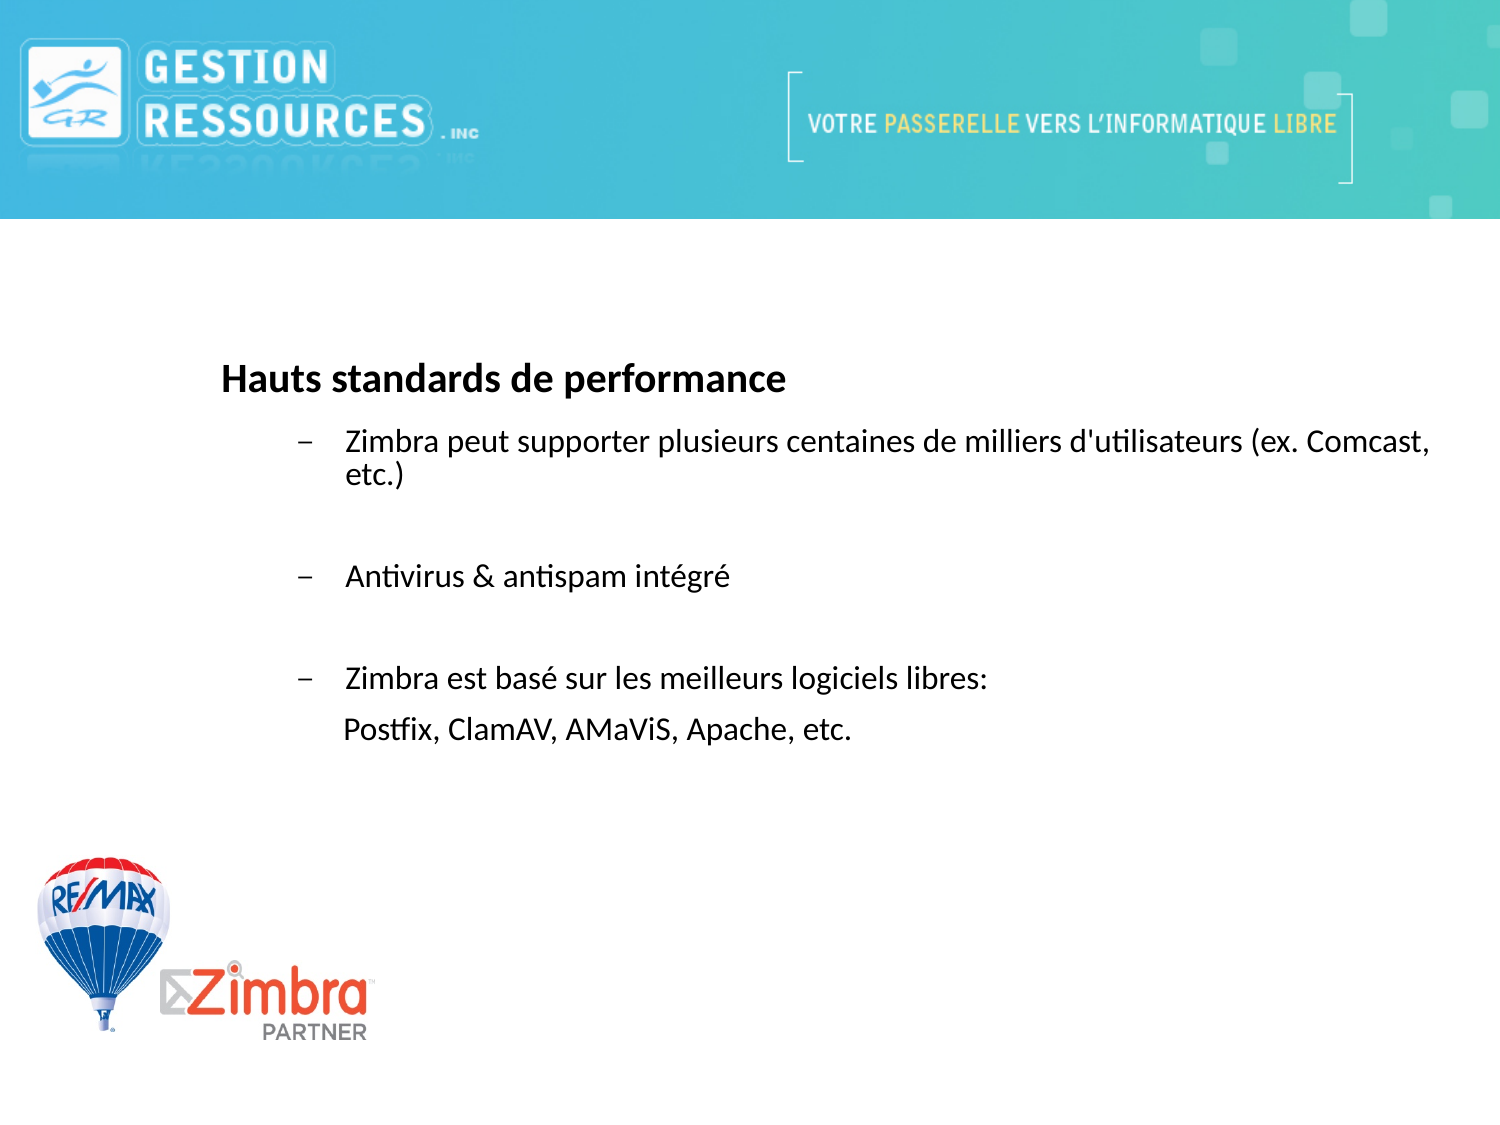

Hauts standards de performance
Zimbra peut supporter plusieurs centaines de milliers d'utilisateurs (ex. Comcast, etc.)
Antivirus & antispam intégré
Zimbra est basé sur les meilleurs logiciels libres:
 Postfix, ClamAV, AMaViS, Apache, etc.